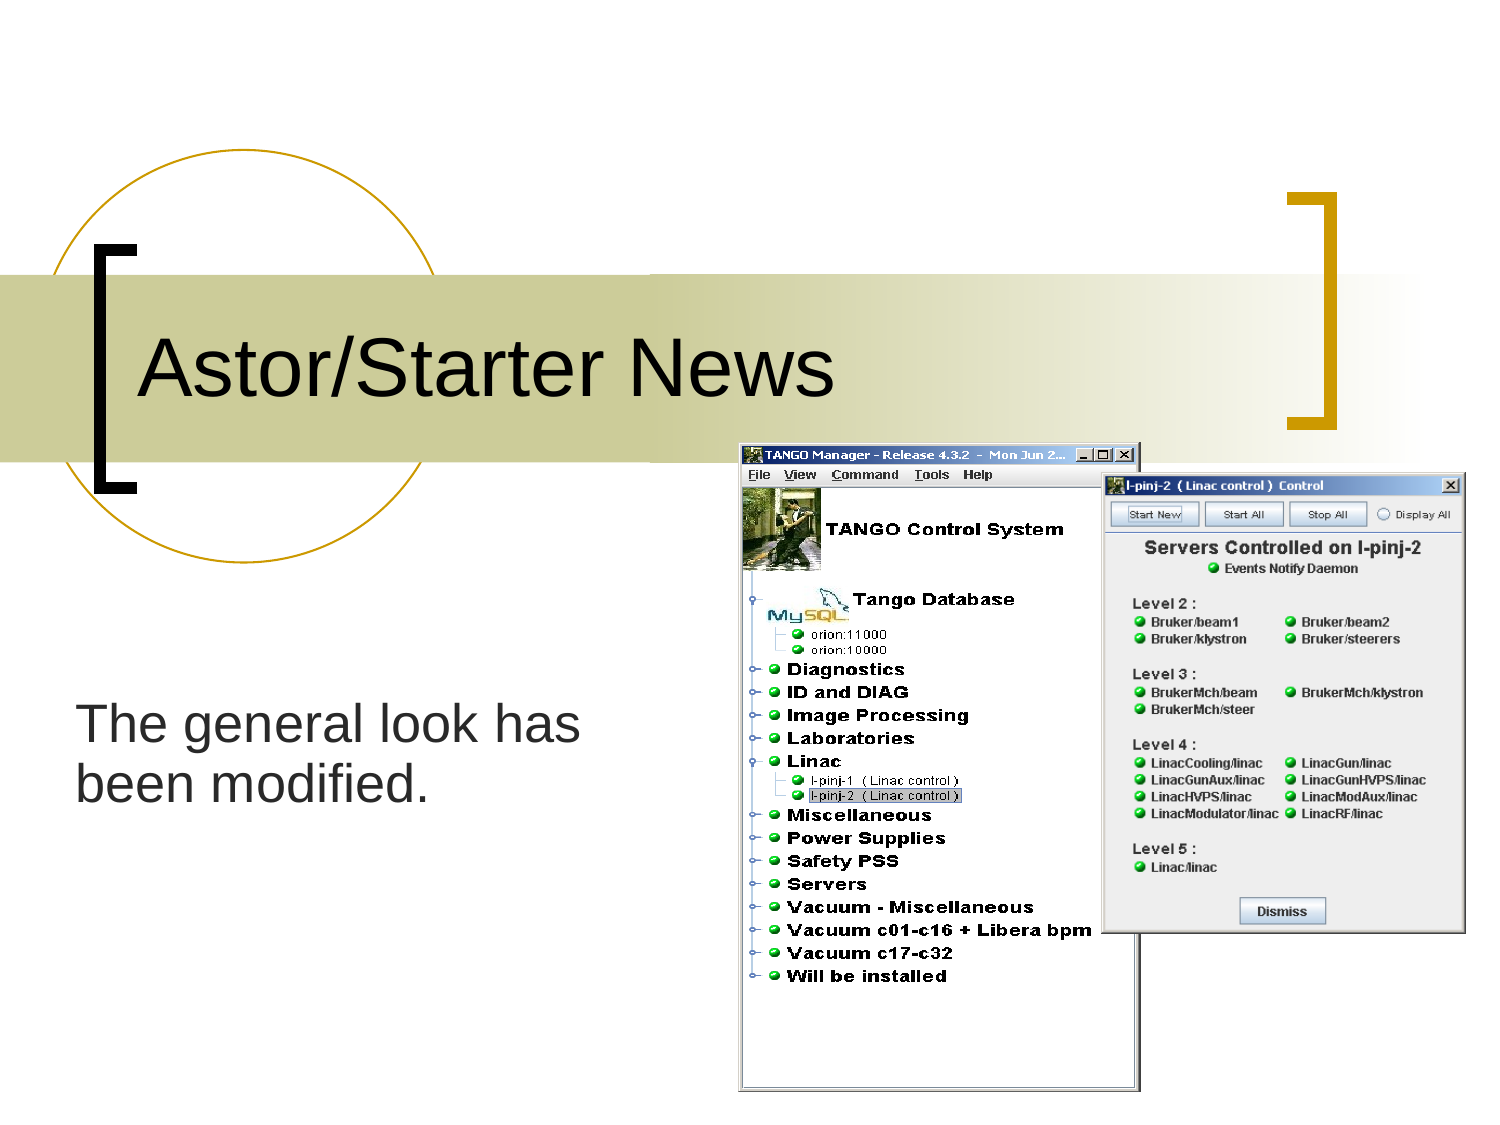

# Astor/Starter News
The general look has been modified.